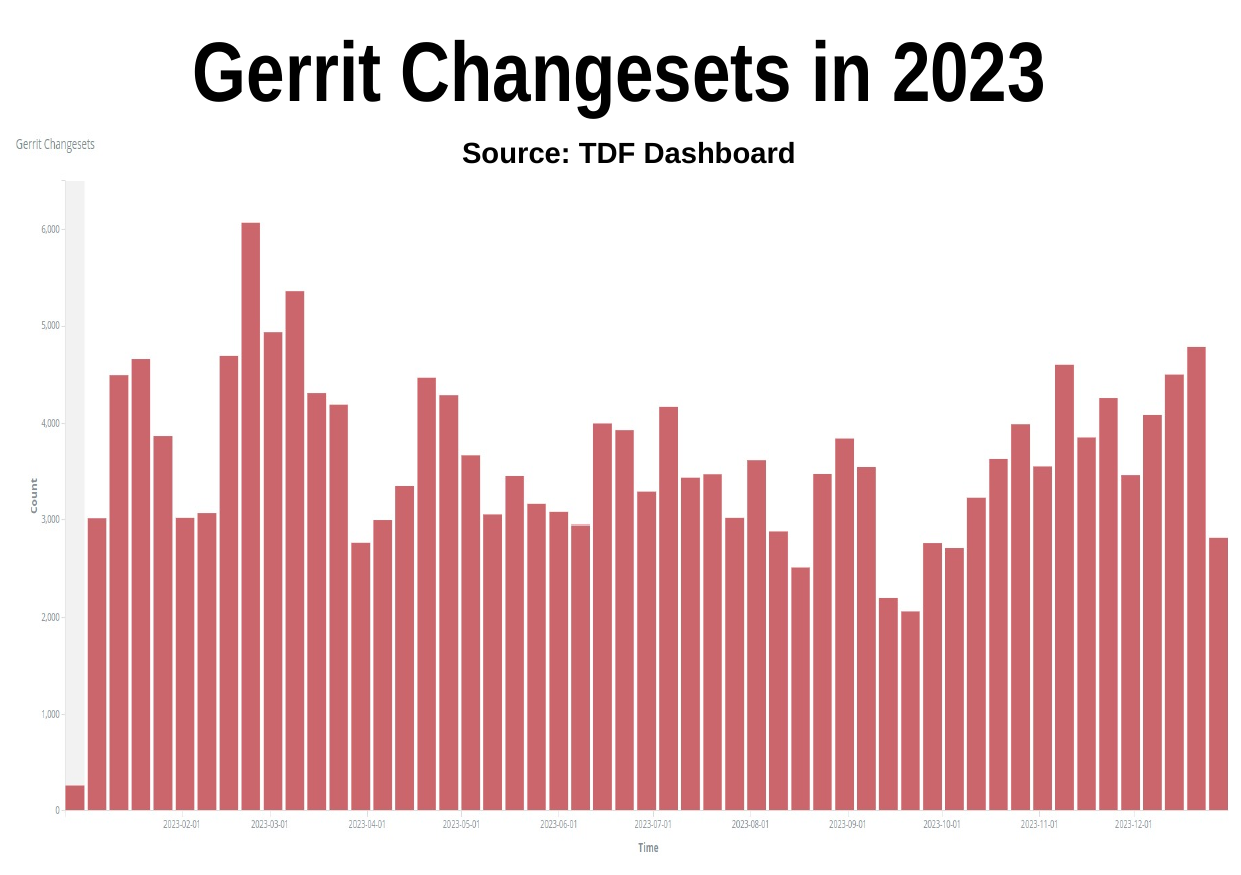

# Gerrit Changesets in 2023
Source: TDF Dashboard